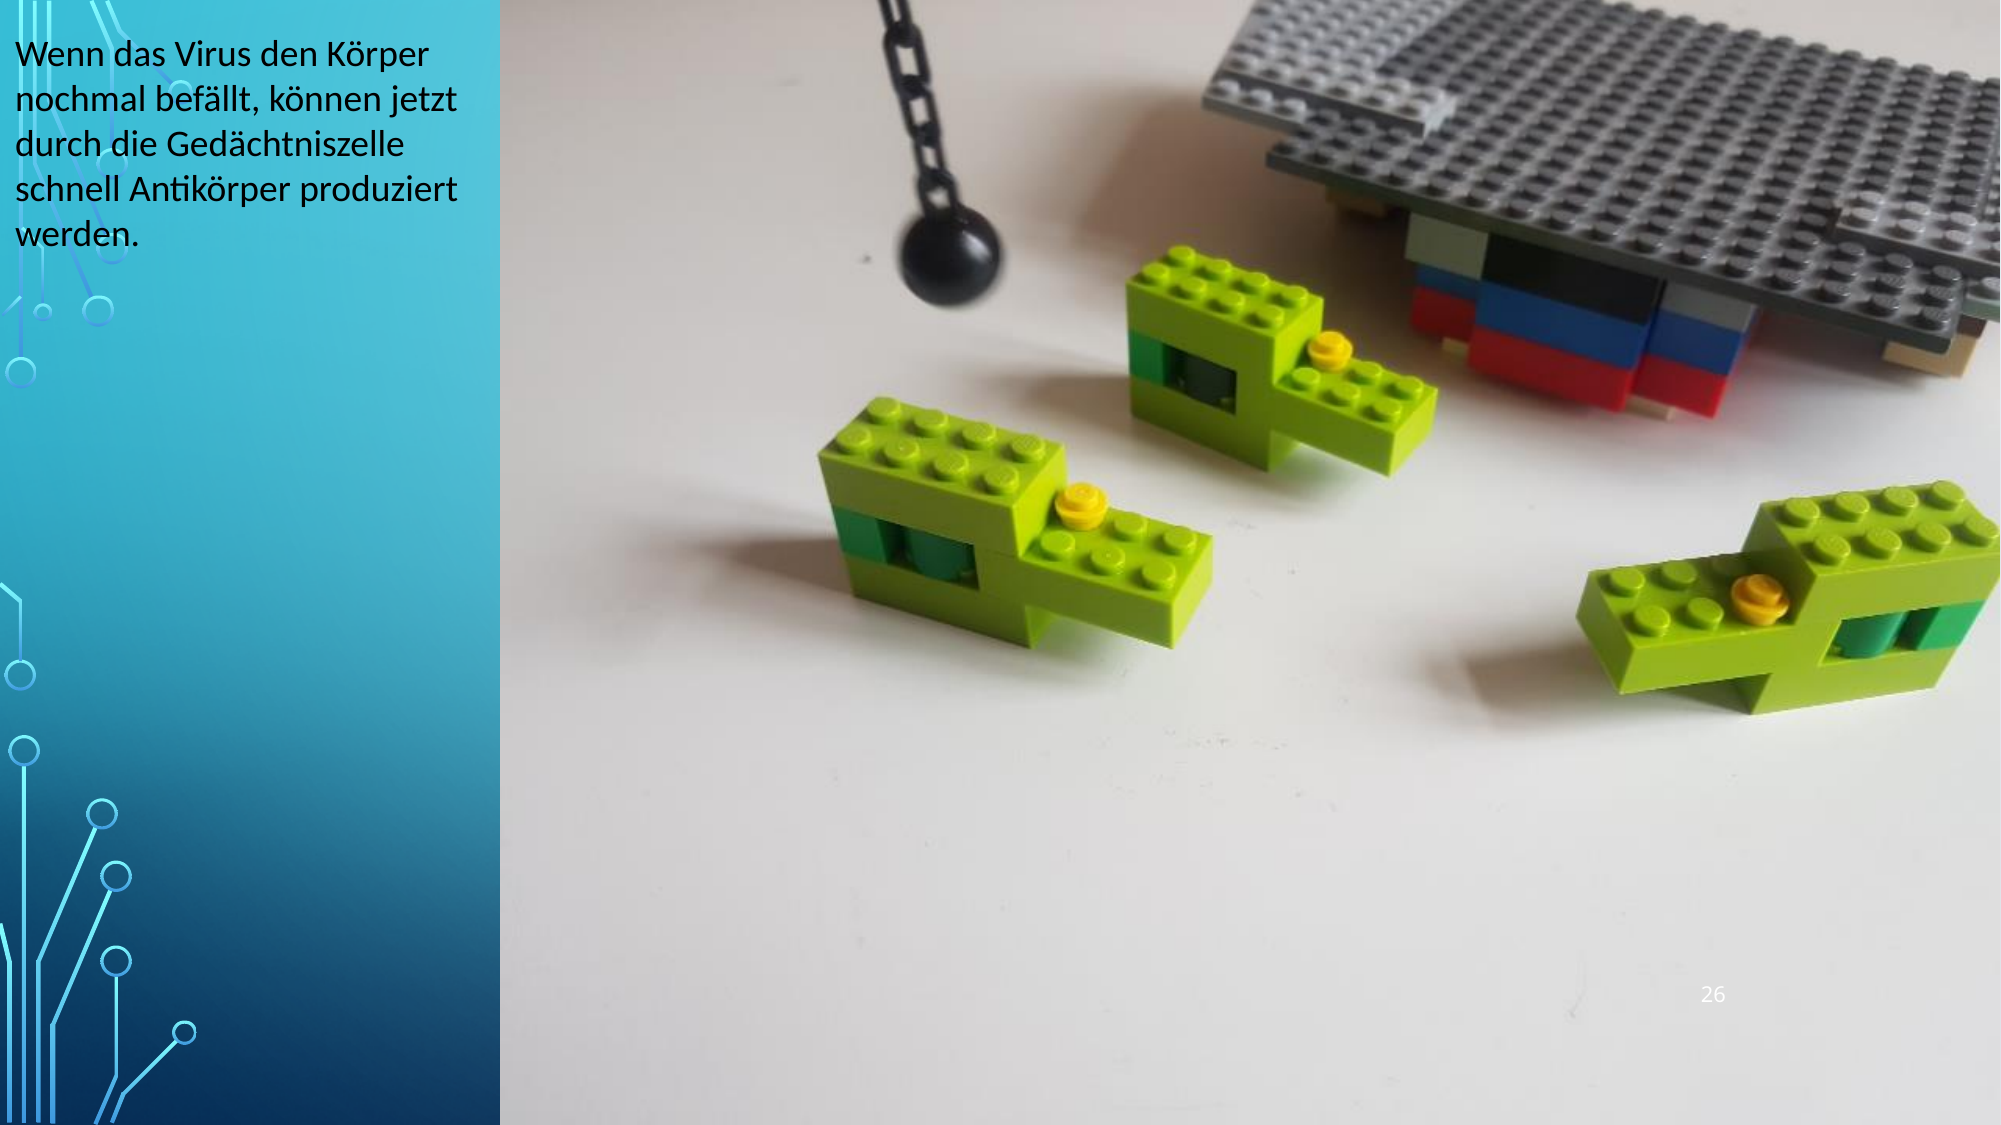

Wenn das Virus den Körper nochmal befällt, können jetzt durch die Gedächtniszelle schnell Antikörper produziert werden.